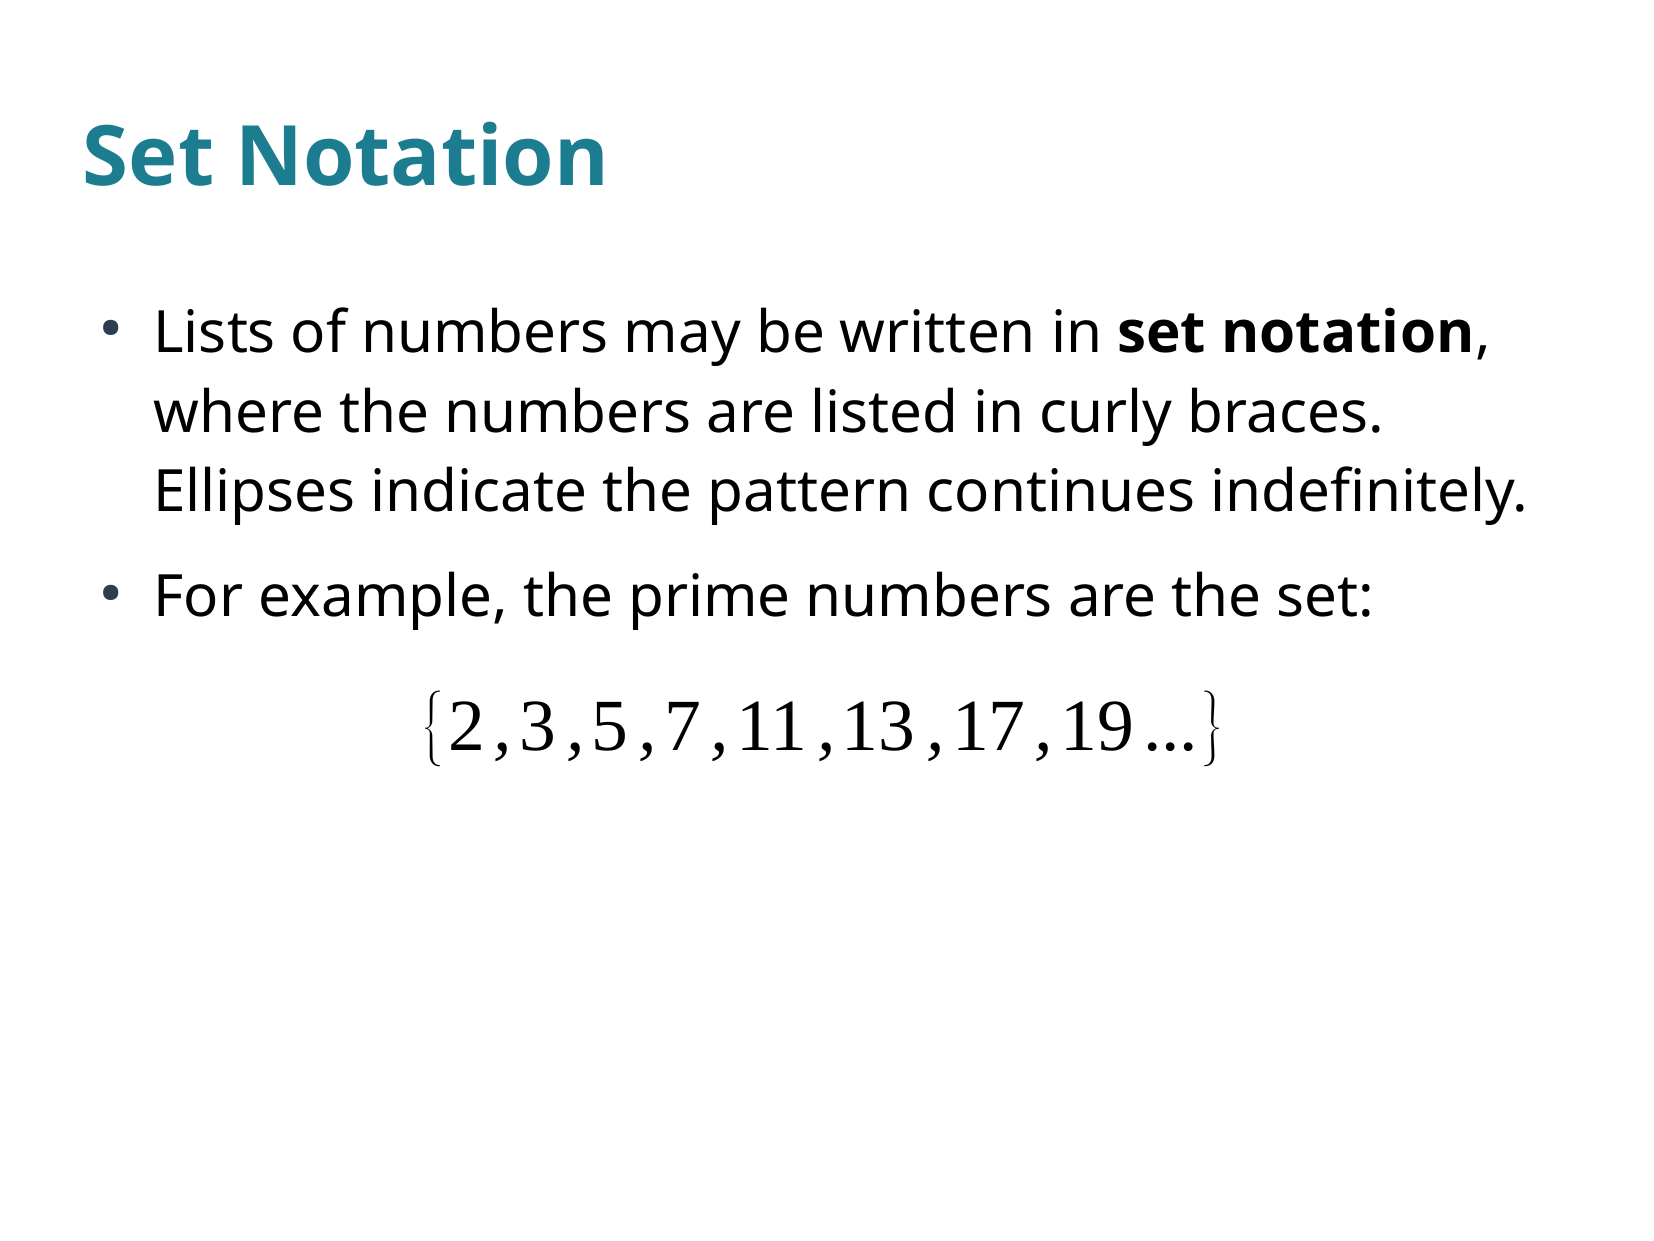

# Set Notation
Lists of numbers may be written in set notation, where the numbers are listed in curly braces. Ellipses indicate the pattern continues indefinitely.
For example, the prime numbers are the set: